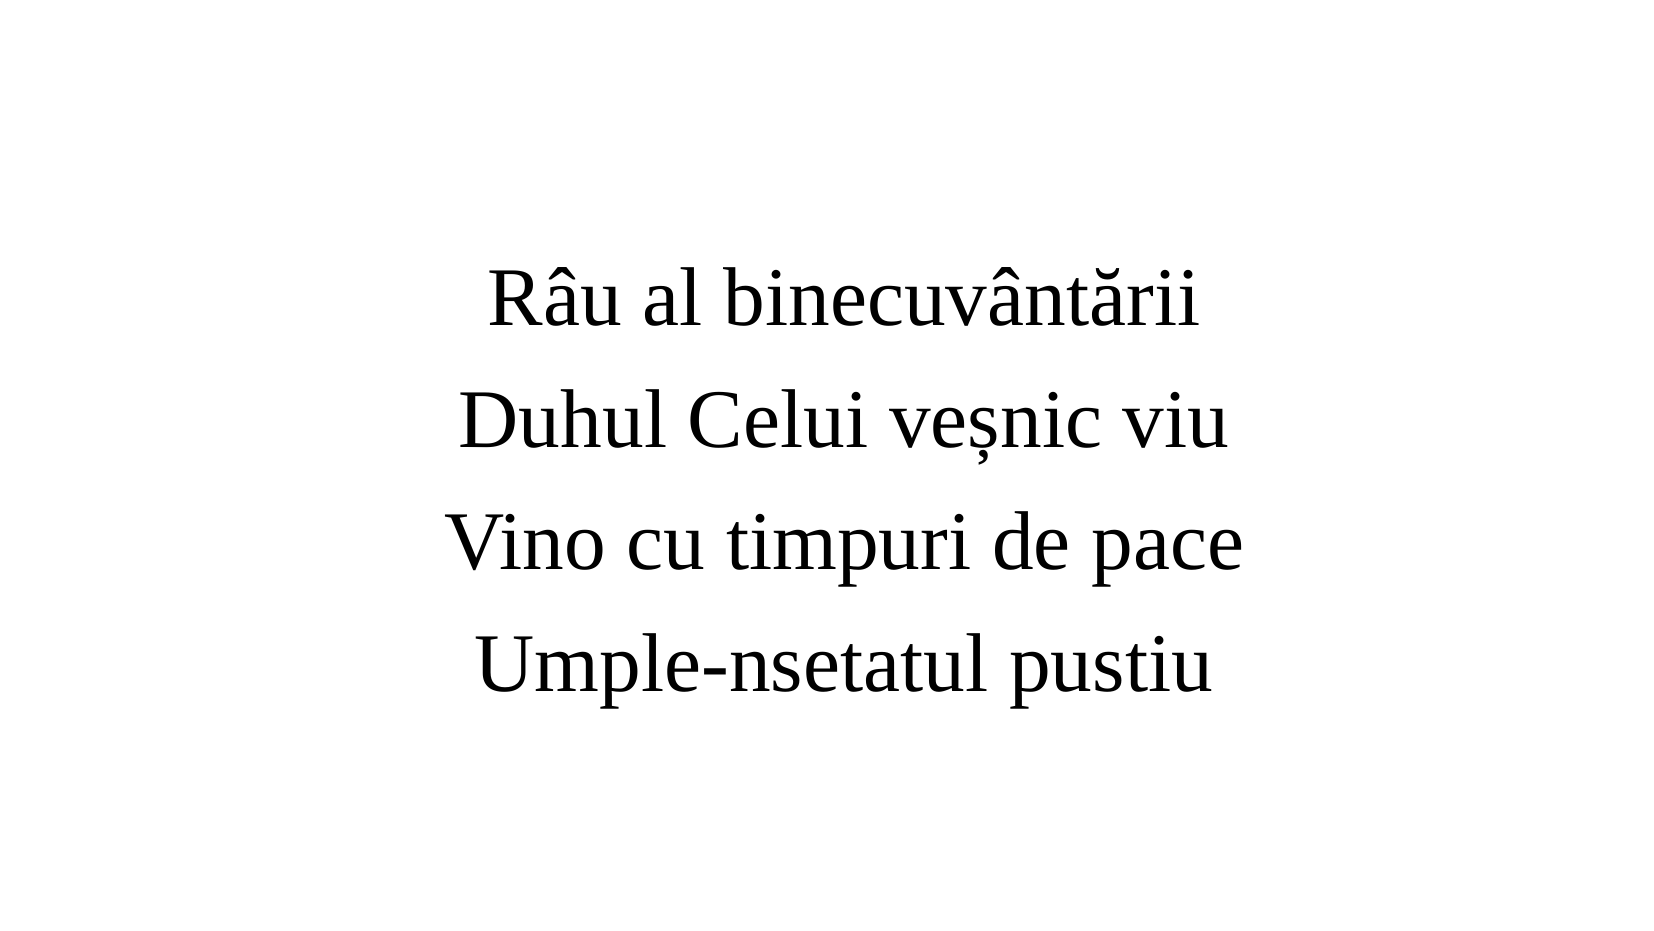

# Râu al binecuvântării
Duhul Celui veșnic viu
Vino cu timpuri de pace
Umple-nsetatul pustiu